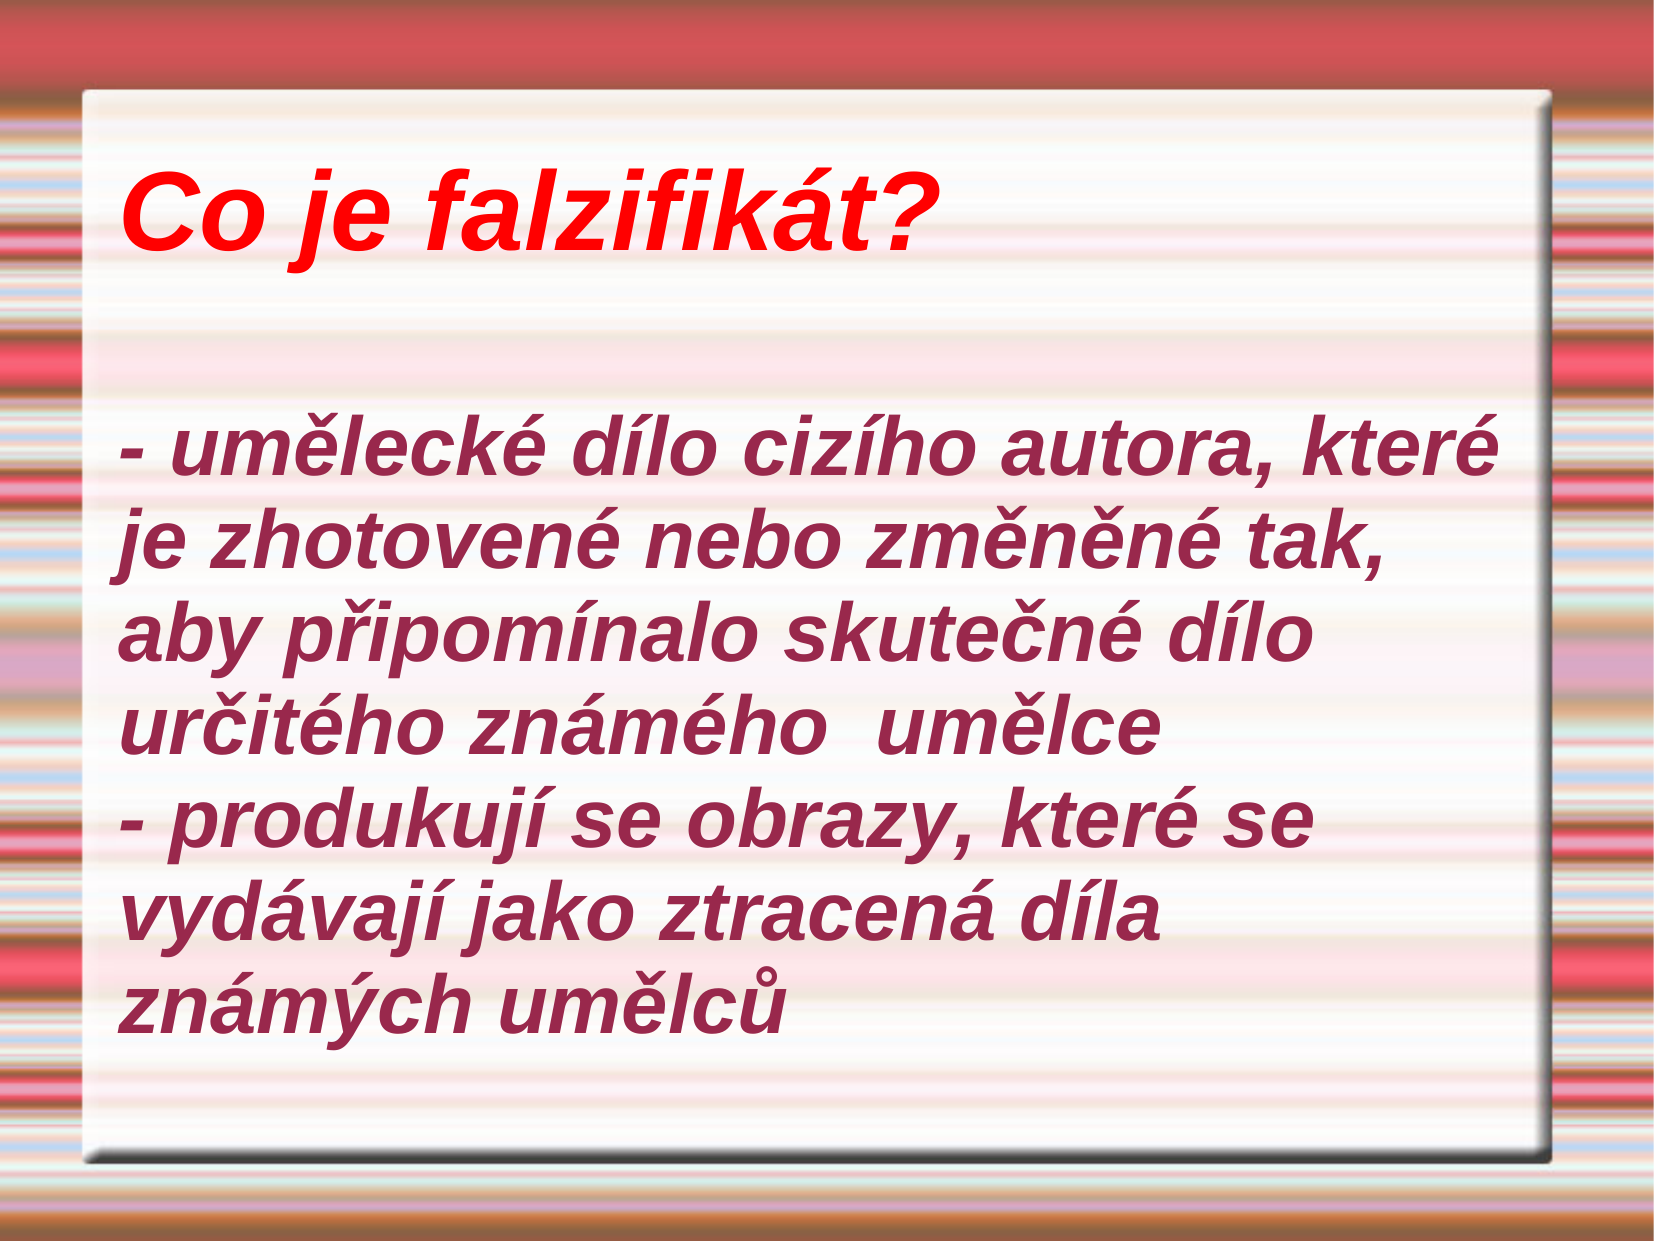

# Co je falzifikát? - umělecké dílo cizího autora, které je zhotovené nebo změněné tak, aby připomínalo skutečné dílo určitého známého umělce - produkují se obrazy, které se vydávají jako ztracená díla známých umělců